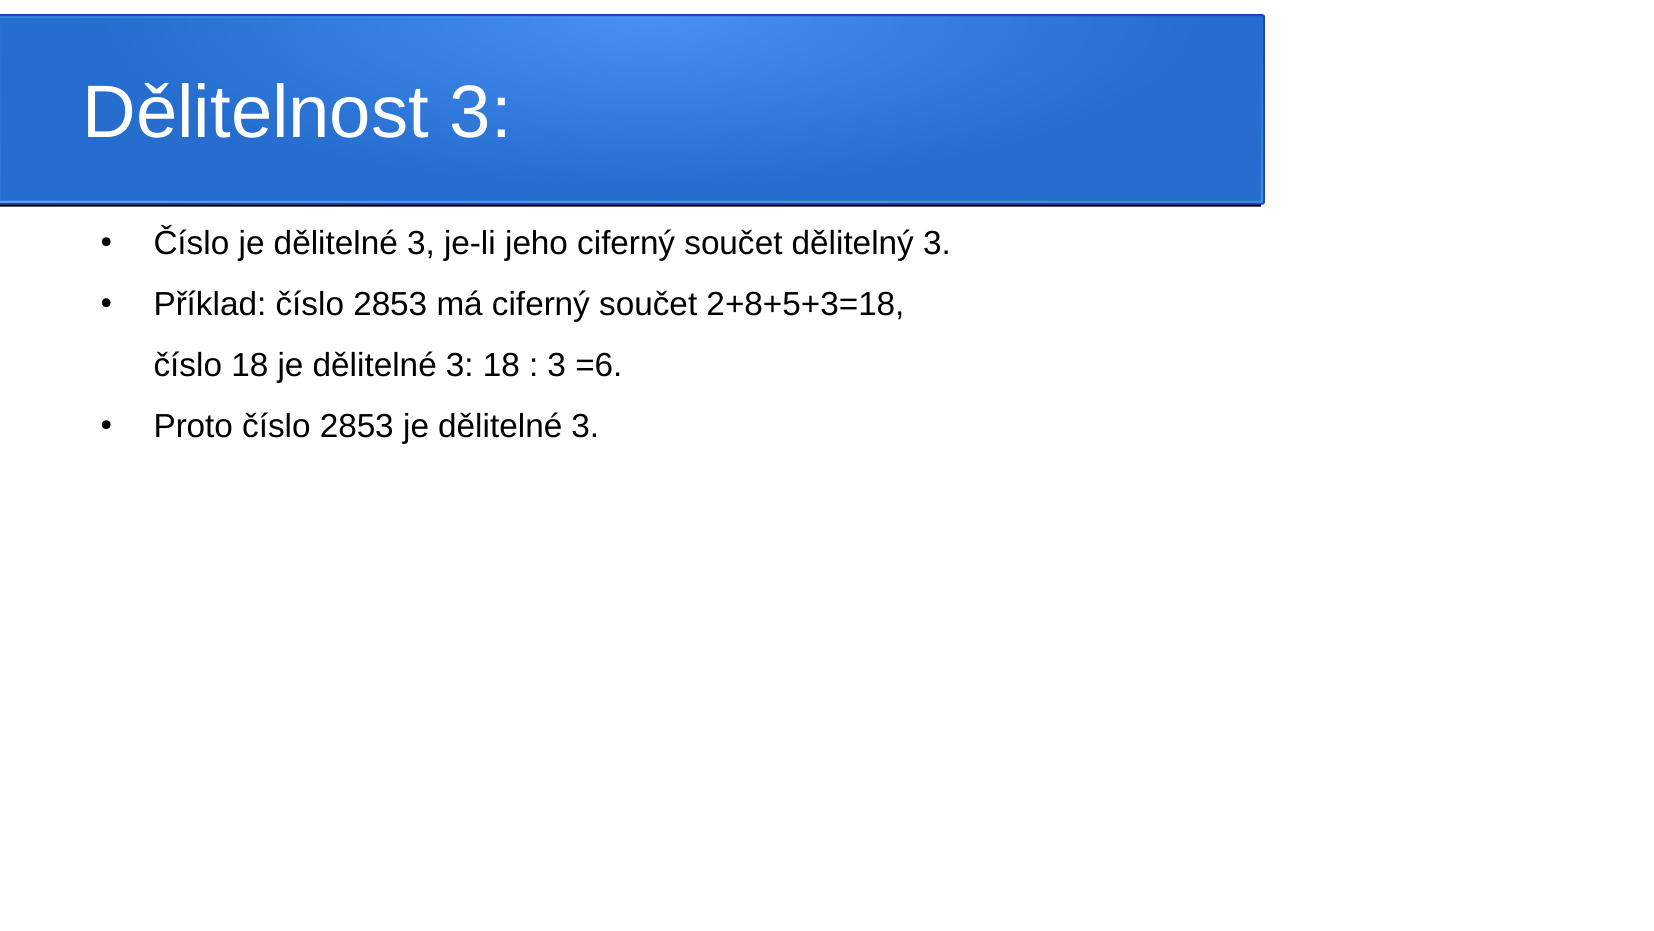

# Dělitelnost 3:
Číslo je dělitelné 3, je-li jeho ciferný součet dělitelný 3.
Příklad: číslo 2853 má ciferný součet 2+8+5+3=18,
číslo 18 je dělitelné 3: 18 : 3 =6.
Proto číslo 2853 je dělitelné 3.